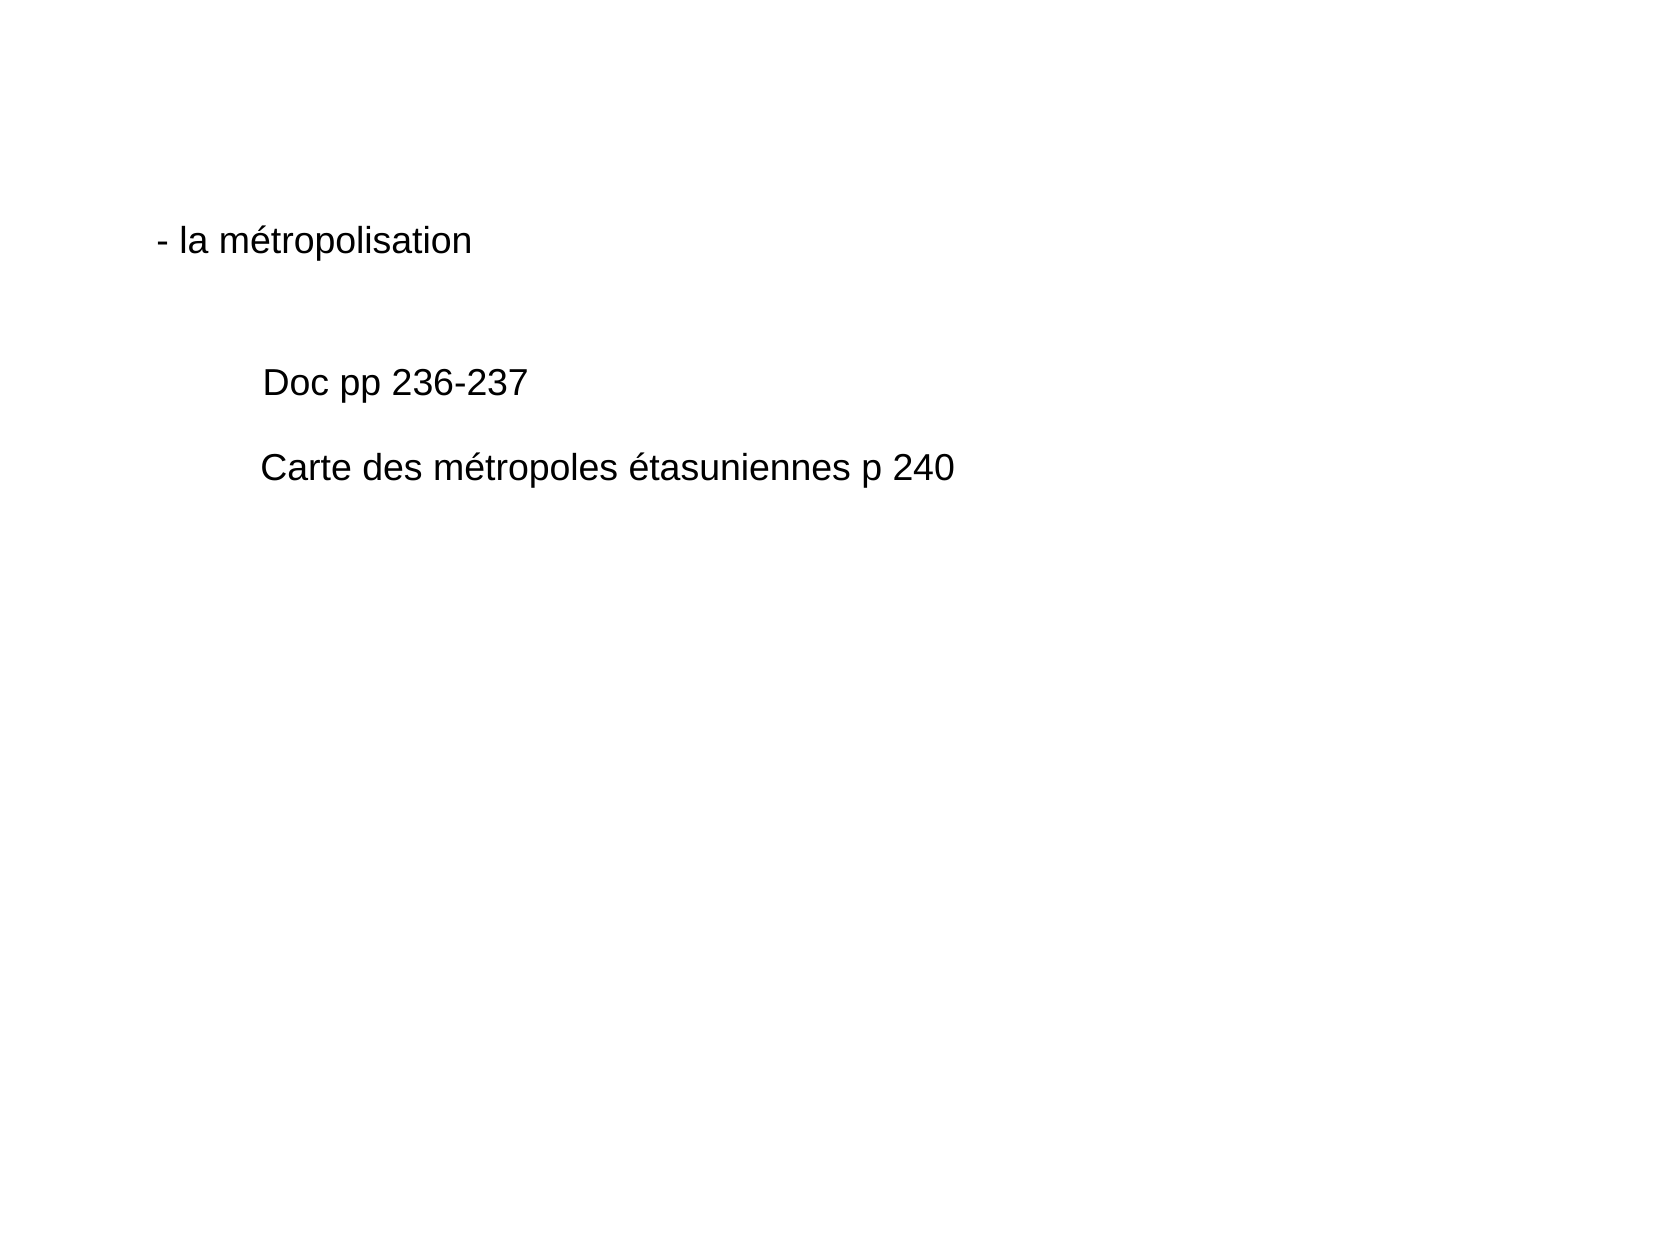

- la métropolisation
Doc pp 236-237
Carte des métropoles étasuniennes p 240